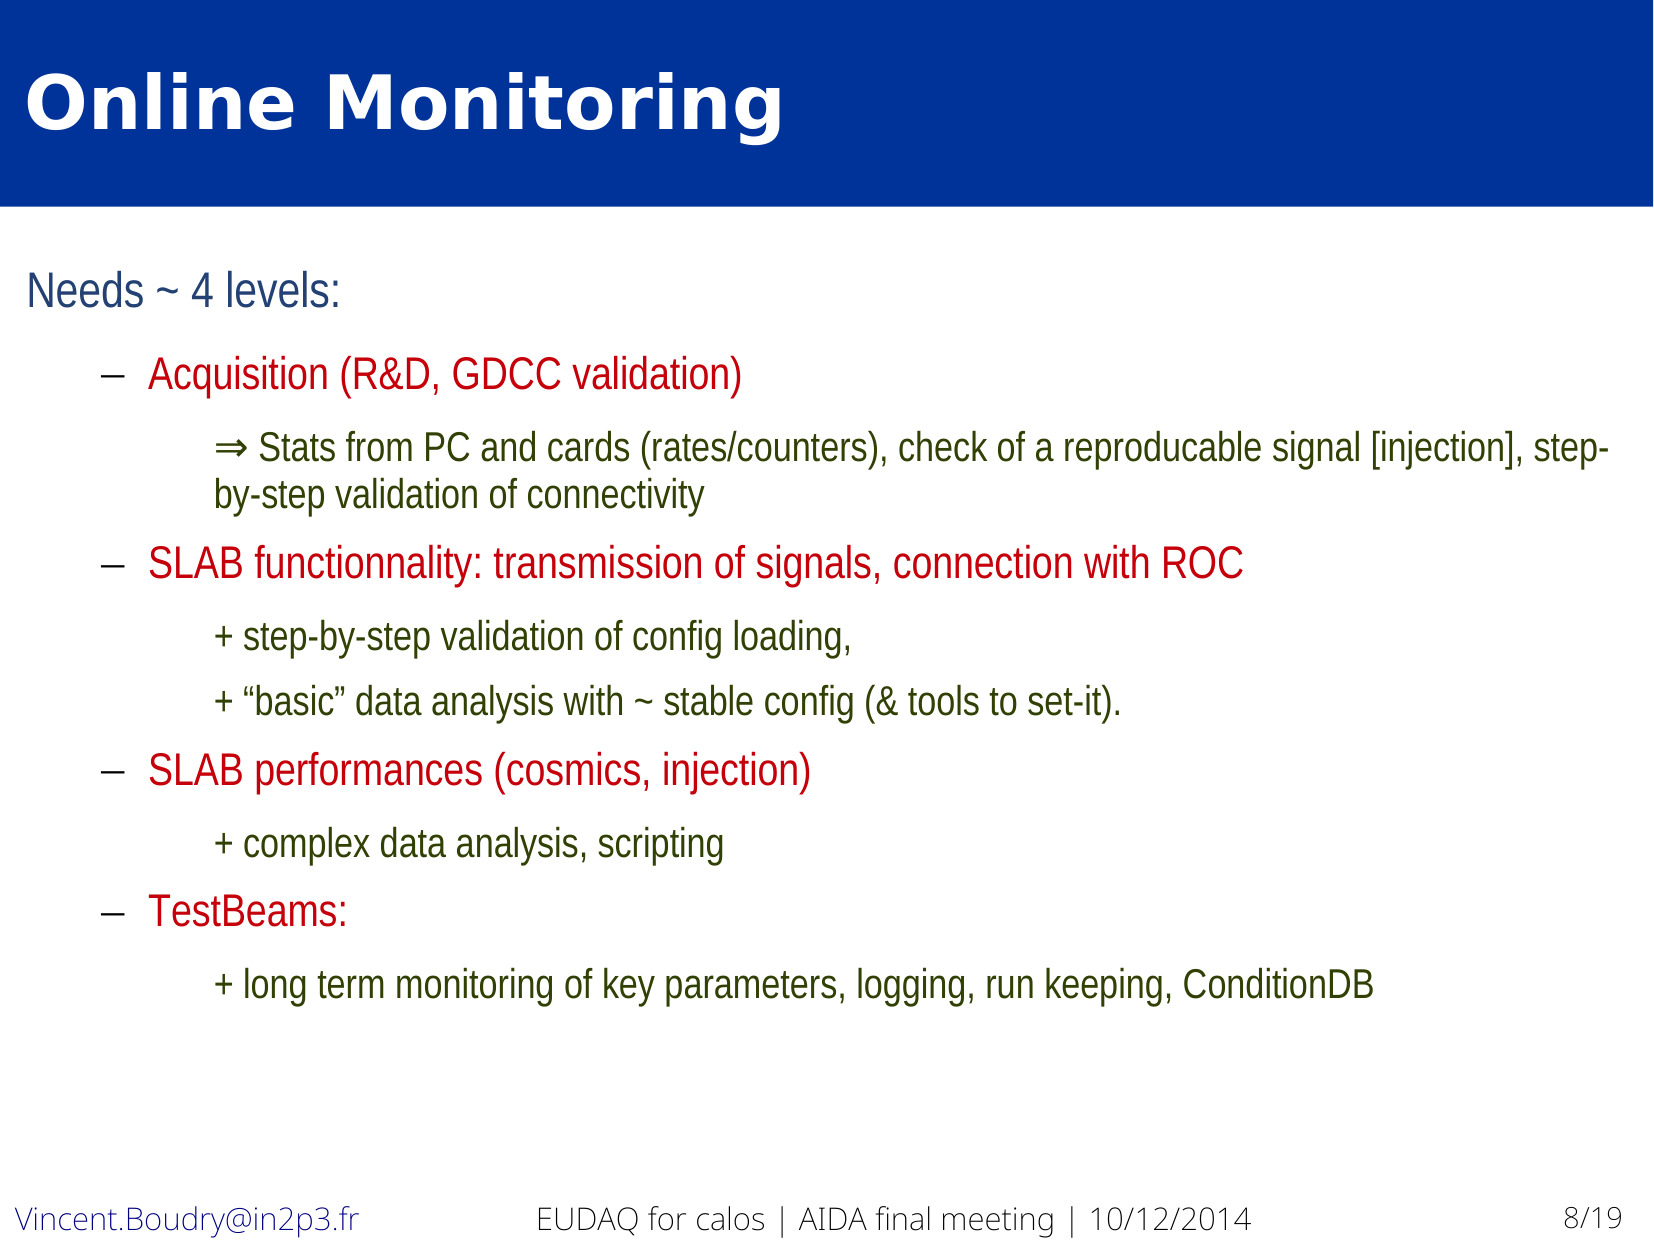

# Online Monitoring
Needs ~ 4 levels:
Acquisition (R&D, GDCC validation)
⇒ Stats from PC and cards (rates/counters), check of a reproducable signal [injection], step-by-step validation of connectivity
SLAB functionnality: transmission of signals, connection with ROC
+ step-by-step validation of config loading,
+ “basic” data analysis with ~ stable config (& tools to set-it).
SLAB performances (cosmics, injection)
+ complex data analysis, scripting
TestBeams:
+ long term monitoring of key parameters, logging, run keeping, ConditionDB
Vincent.Boudry@in2p3.fr
EUDAQ for calos | AIDA final meeting | 10/12/2014
8